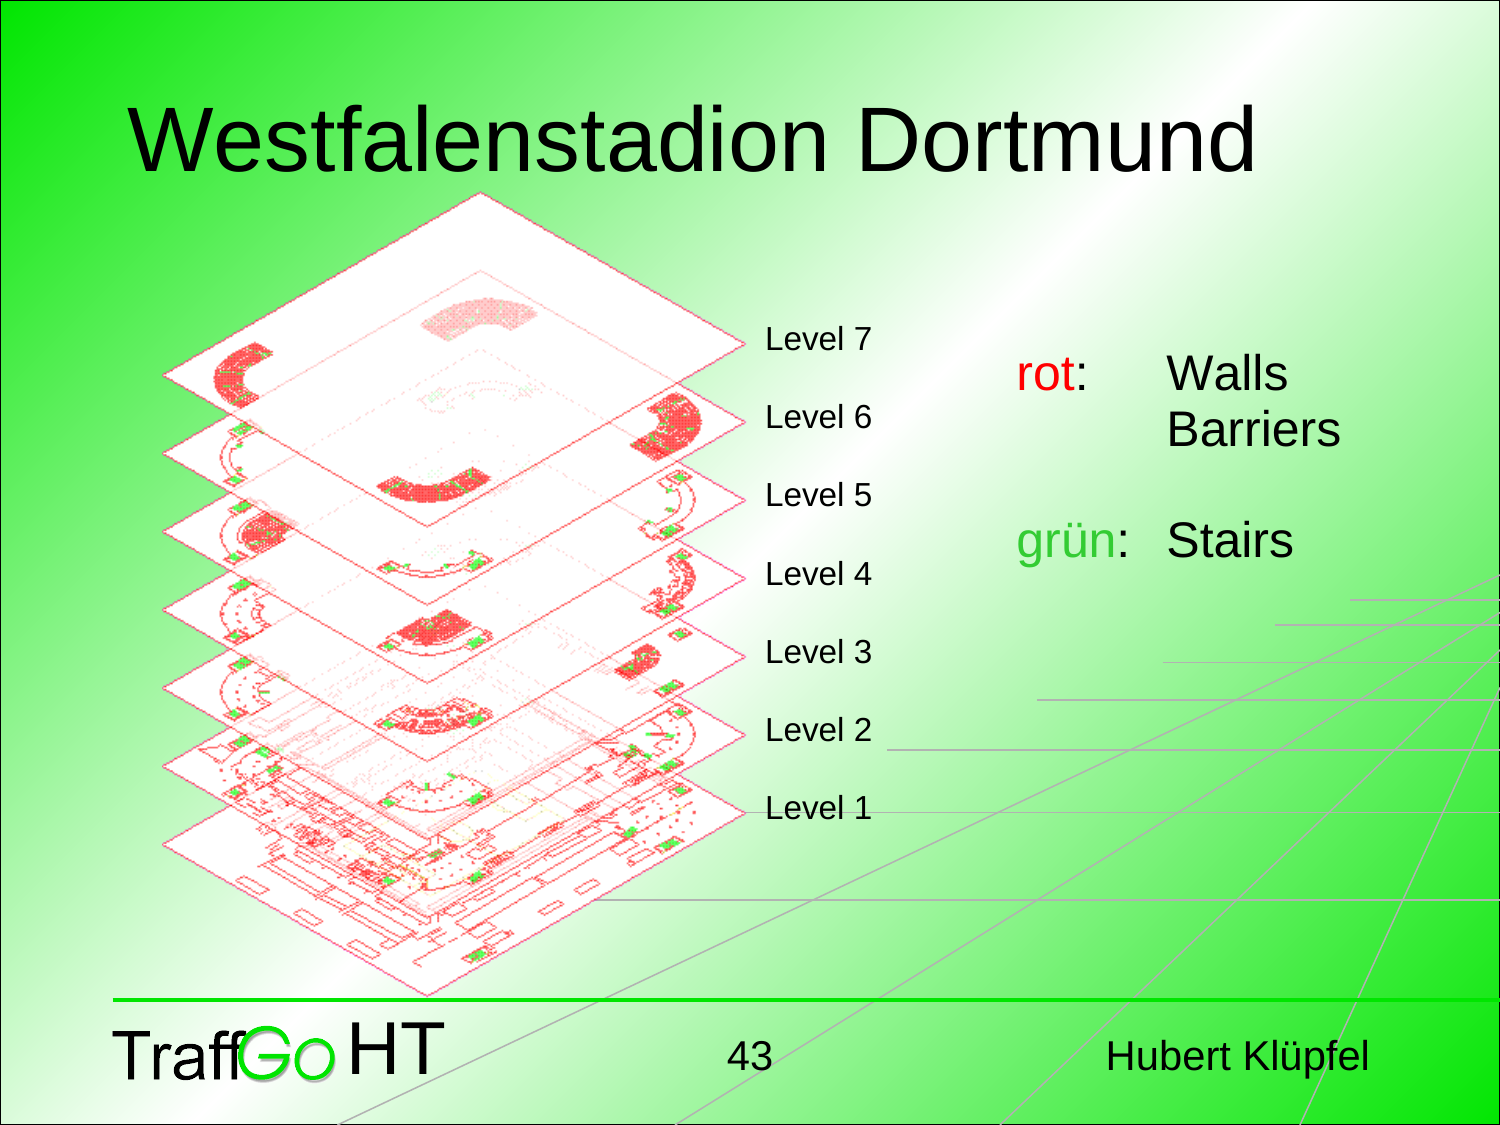

# Westfalenstadion Dortmund
Level 7
Level 6
Level 5
Level 4
Level 3
Level 2
Level 1
rot: 	Walls
	Barriers
grün: 	Stairs